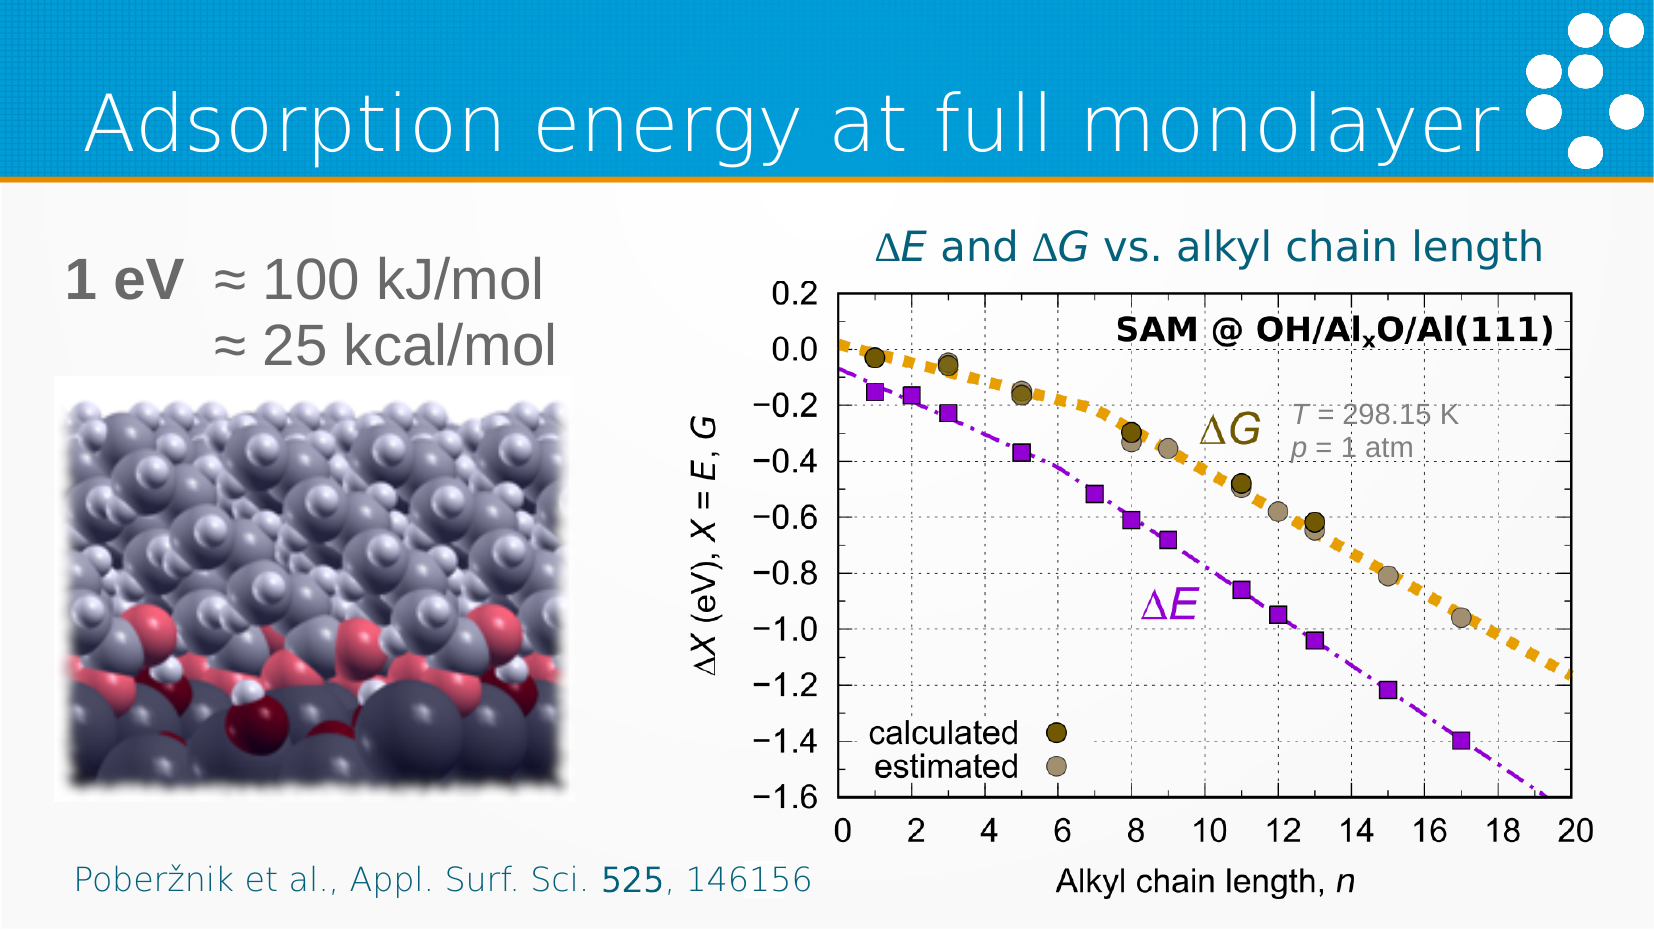

# Adsorption energy at full monolayer
1 eV 	≈ 100 kJ/mol
 	≈ 25 kcal/mol
∆E and ∆G vs. alkyl chain length
T = 298.15 K
p = 1 atm
Poberžnik et al., Appl. Surf. Sci. 525, 146156